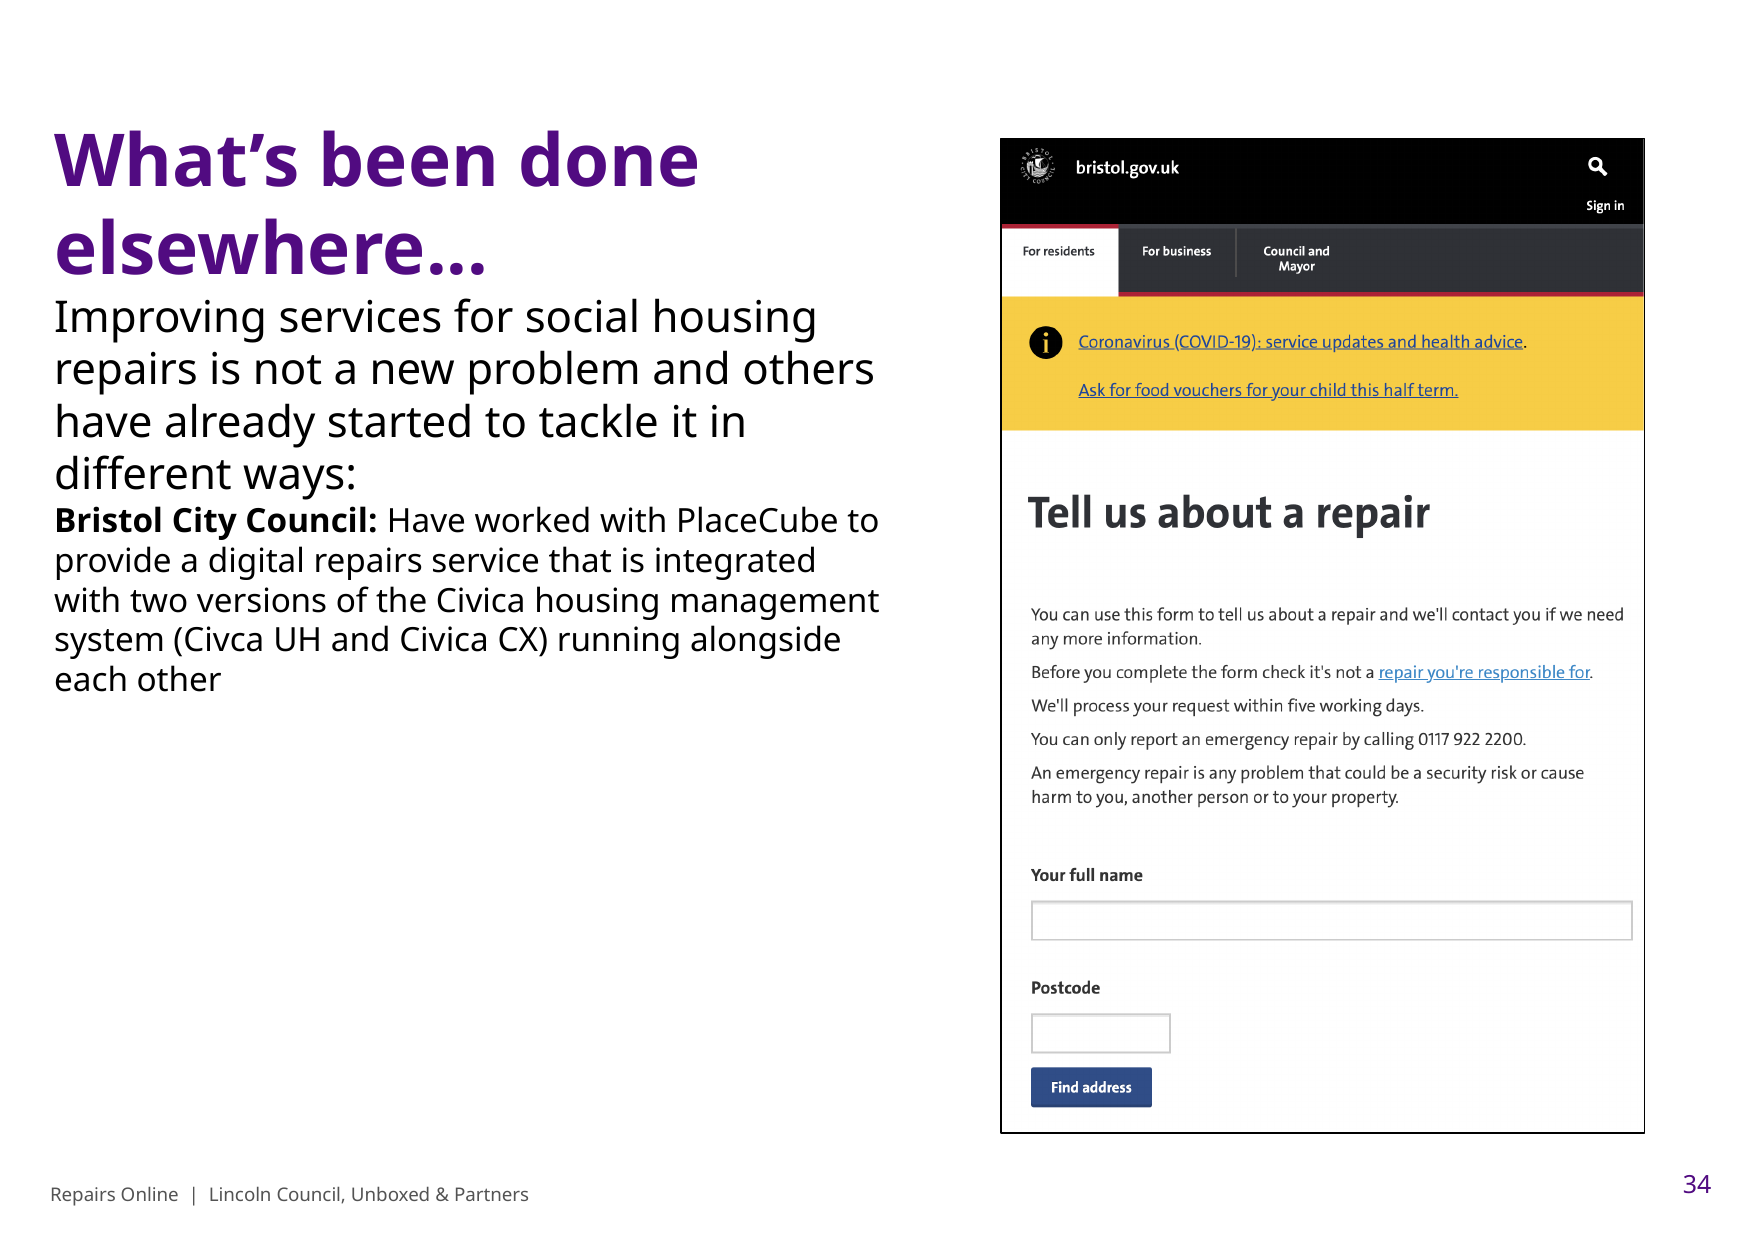

# What’s been done elsewhere... Improving services for social housing repairs is not a new problem and others have already started to tackle it in different ways: Bristol City Council: Have worked with PlaceCube to provide a digital repairs service that is integrated with two versions of the Civica housing management system (Civca UH and Civica CX) running alongside each other